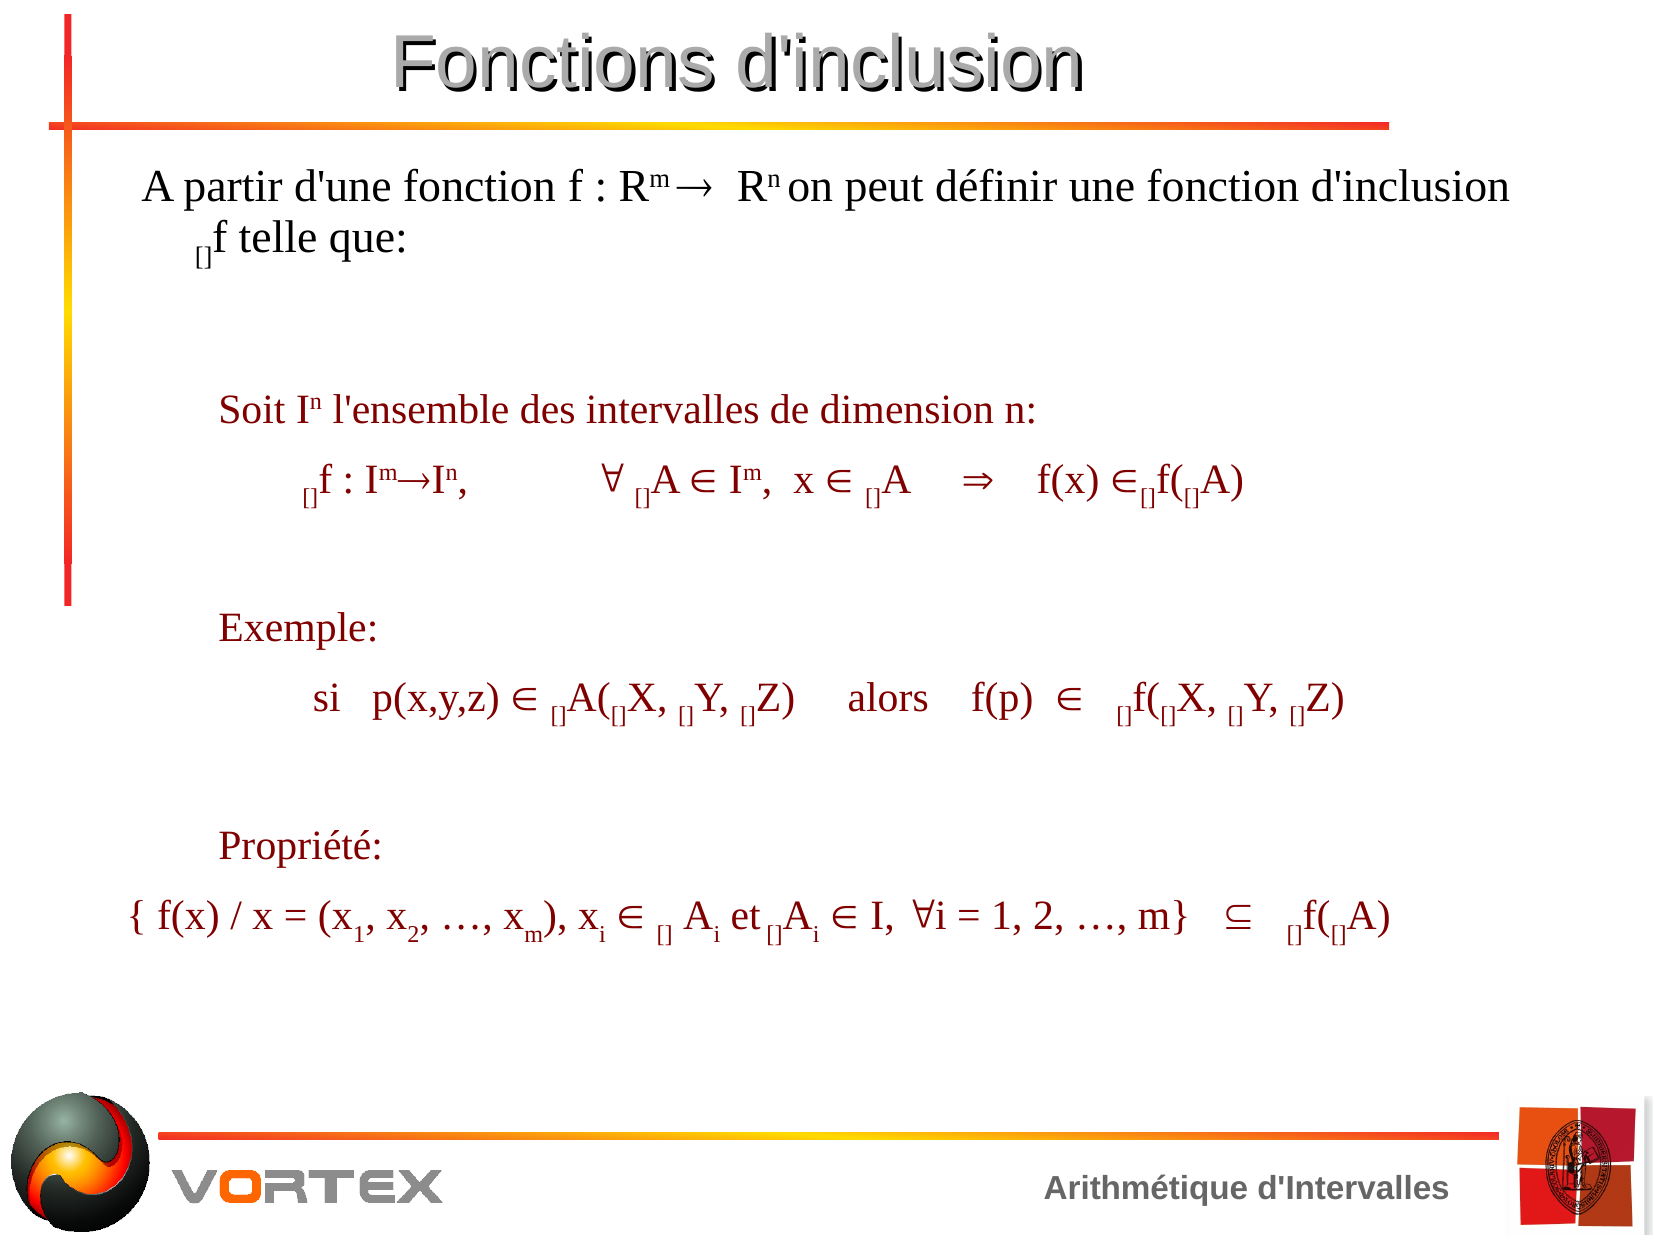

# Fonctions d'inclusion
A partir d'une fonction f : Rm  Rn on peut définir une fonction d'inclusion []f telle que:
Soit In l'ensemble des intervalles de dimension n:
 []f : ImIn,  []A  Im, x  []A  f(x) []f([]A)
Exemple:
 si p(x,y,z)  []A([]X, []Y, []Z) alors f(p)  []f([]X, []Y, []Z)
Propriété:
{ f(x) / x = (x1, x2, …, xm), xi  [] Ai et []Ai  I, i = 1, 2, …, m}  []f([]A)